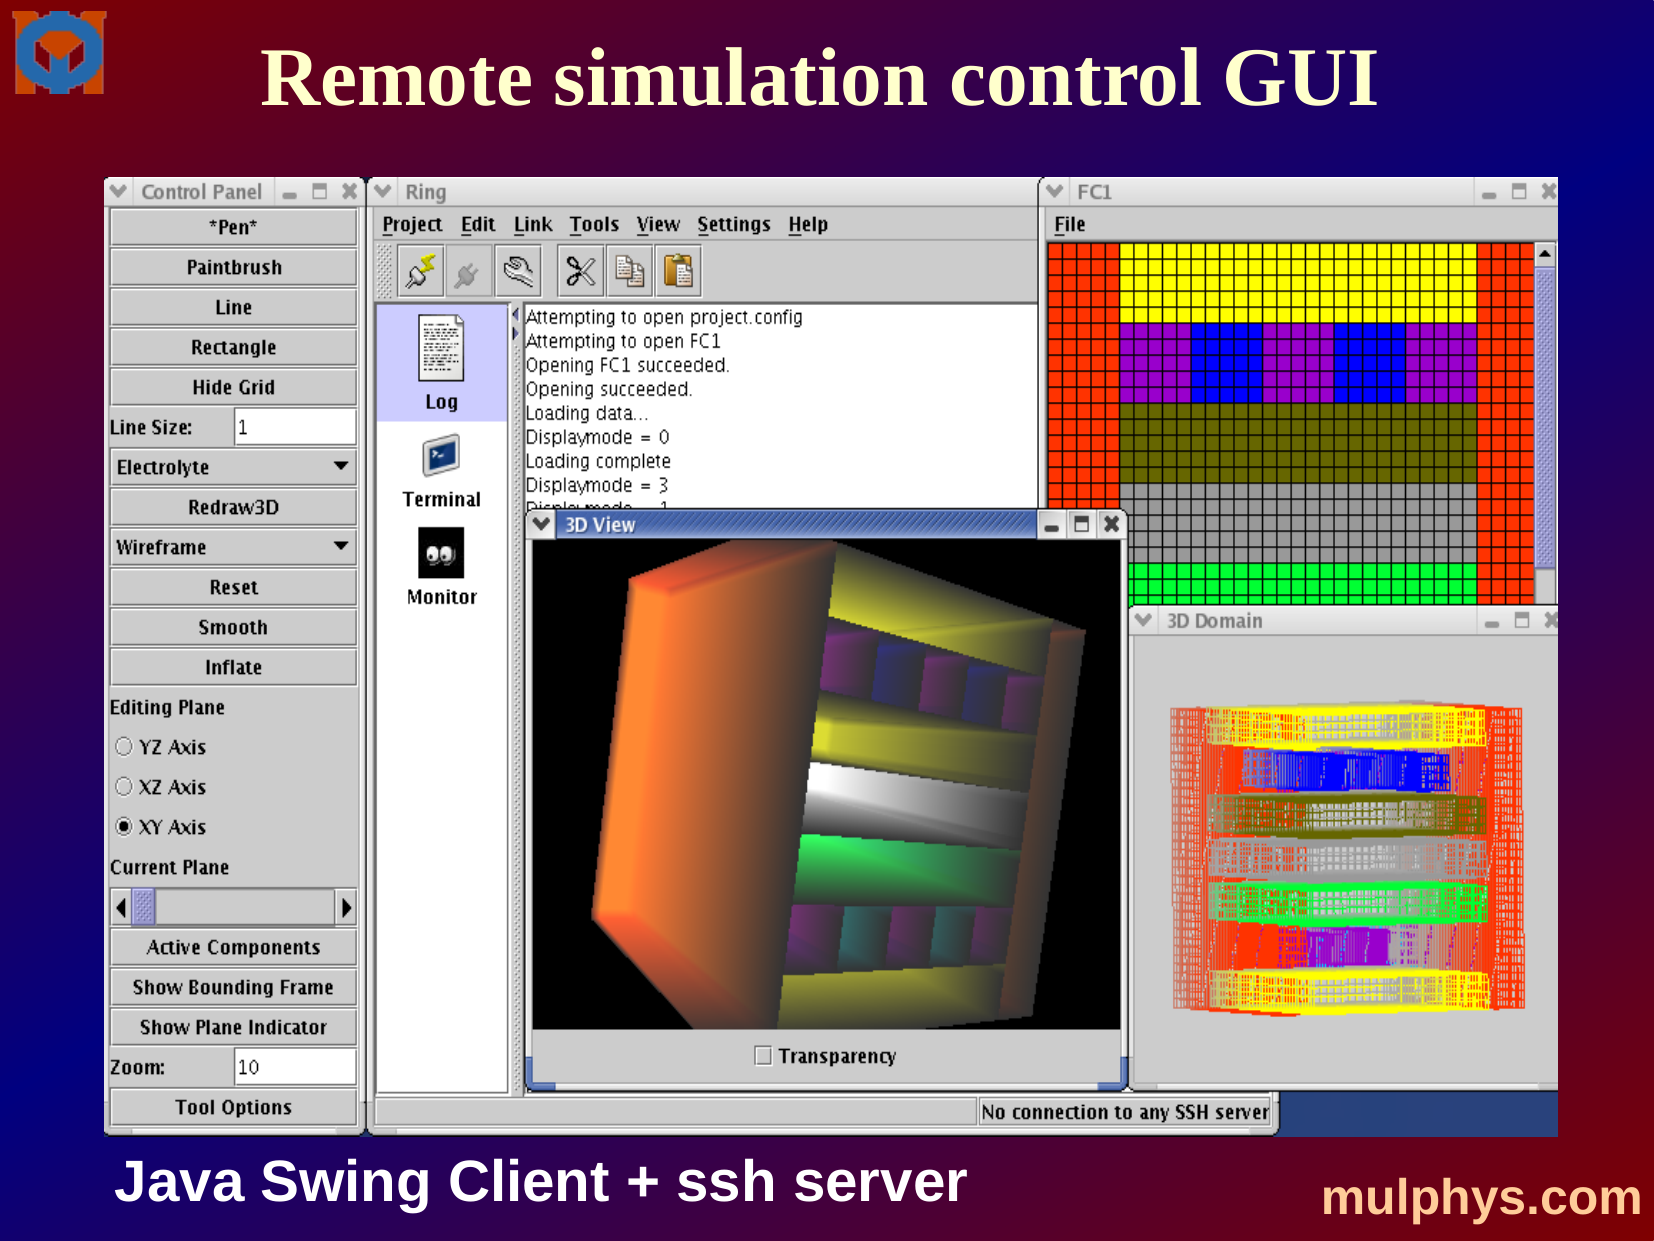

Remote simulation control GUI
Java Swing Client + ssh server
mulphys.com